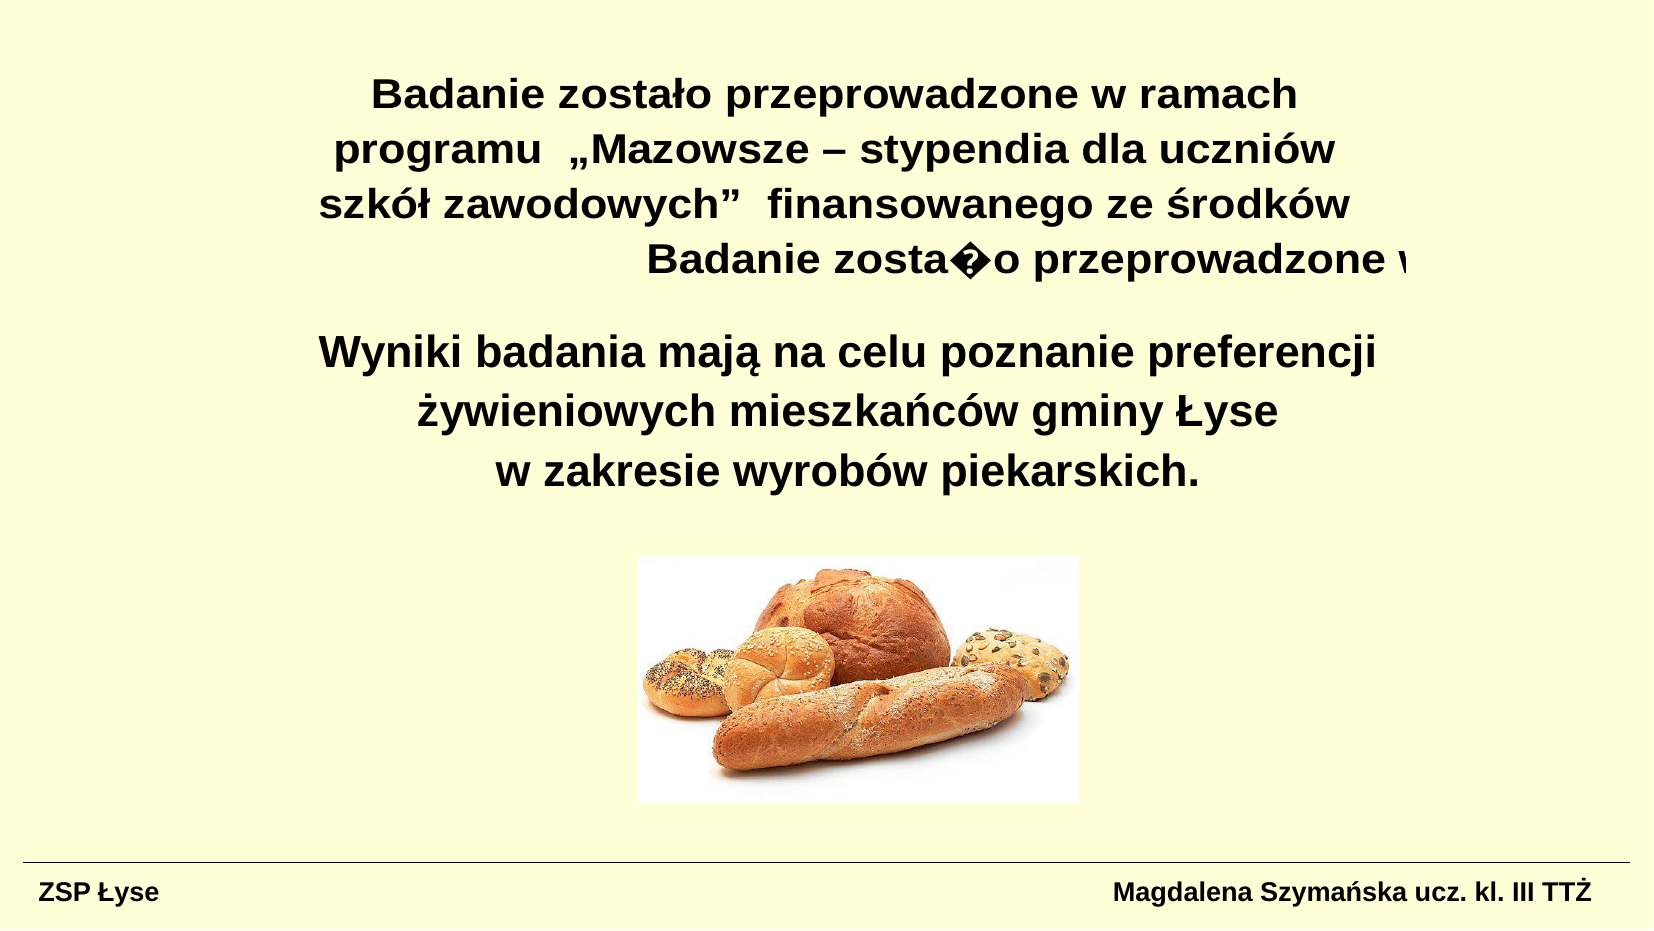

ZSP Łyse Magdalena Szymańska ucz. kl. III TTŻ